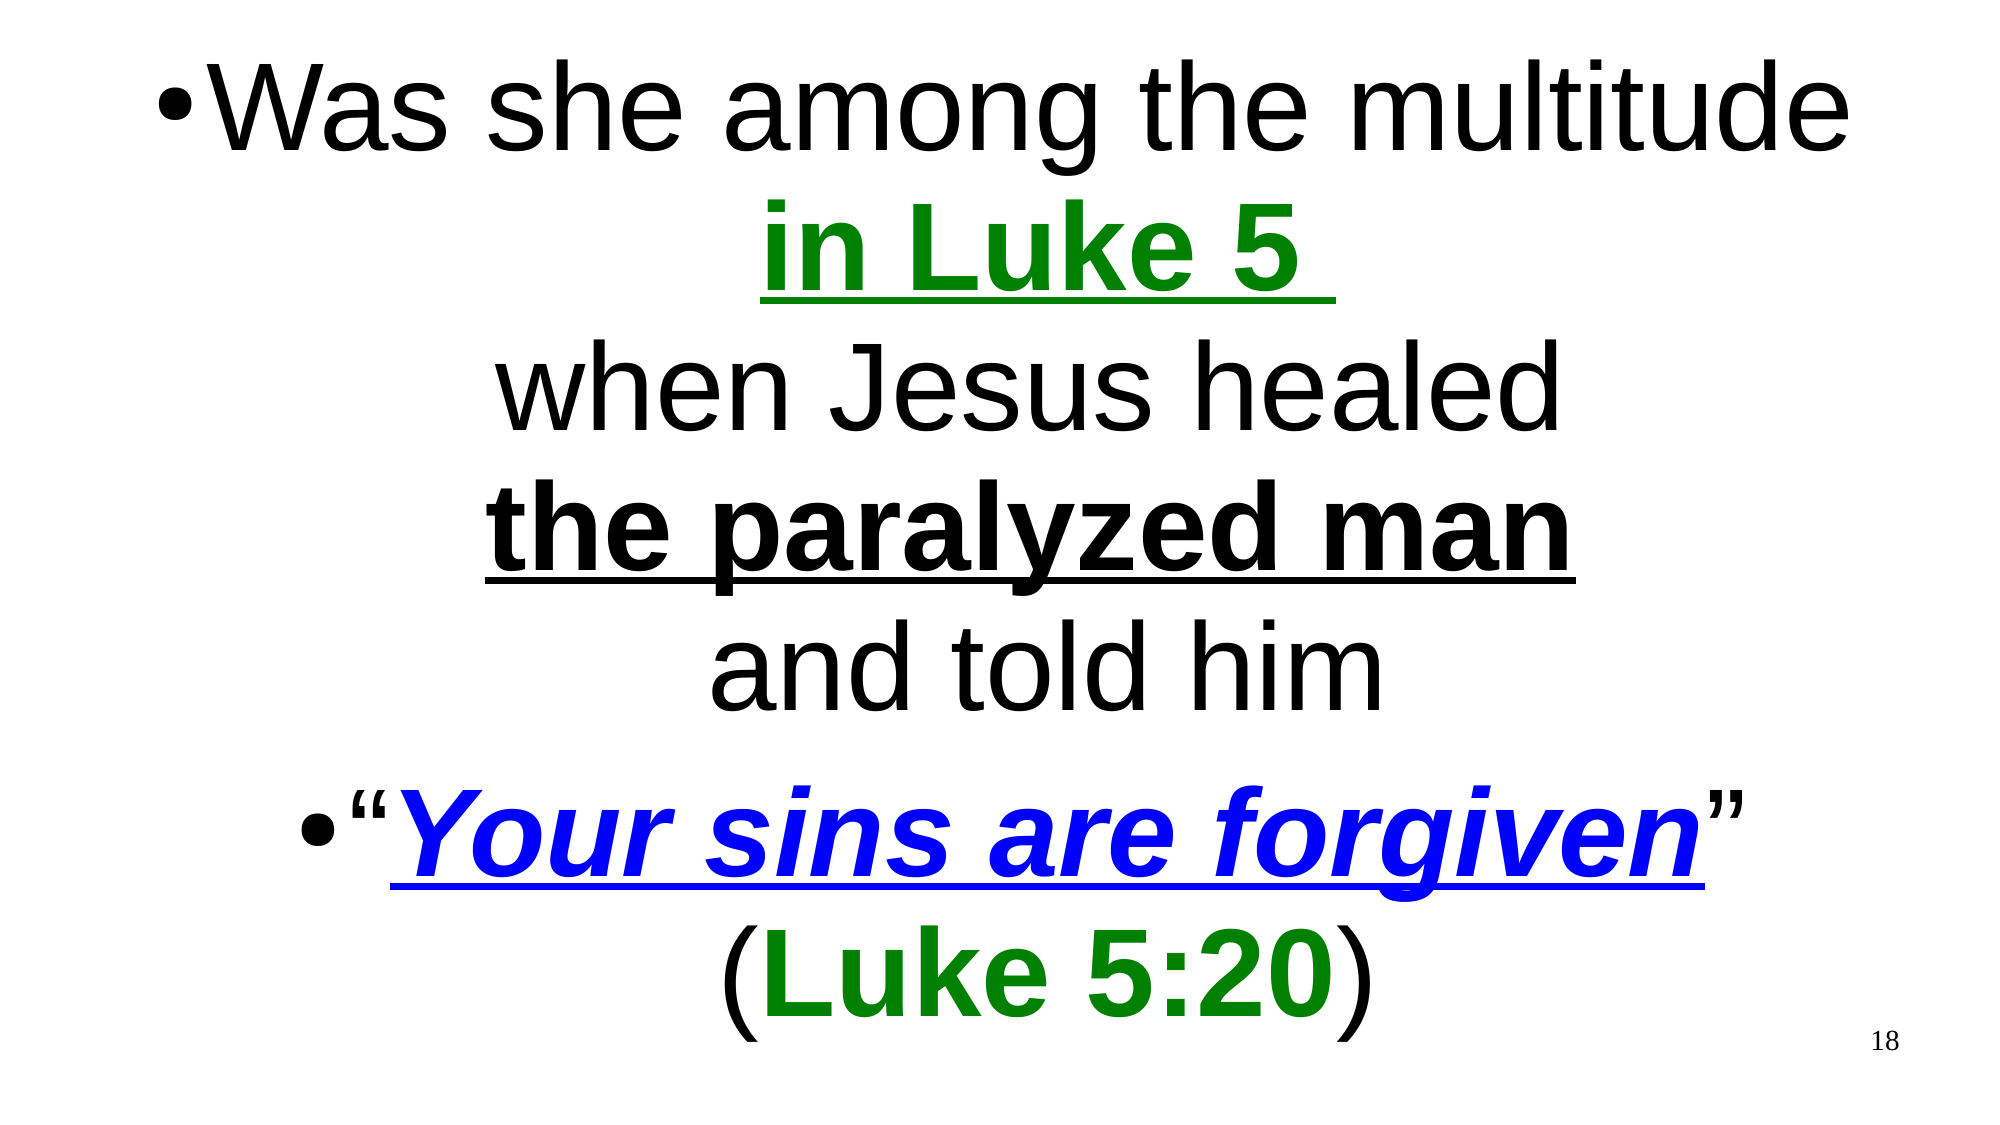

# Was she among the multitude in Luke 5 when Jesus healed the paralyzed man and told him
“Your sins are forgiven”
(Luke 5:20)
18